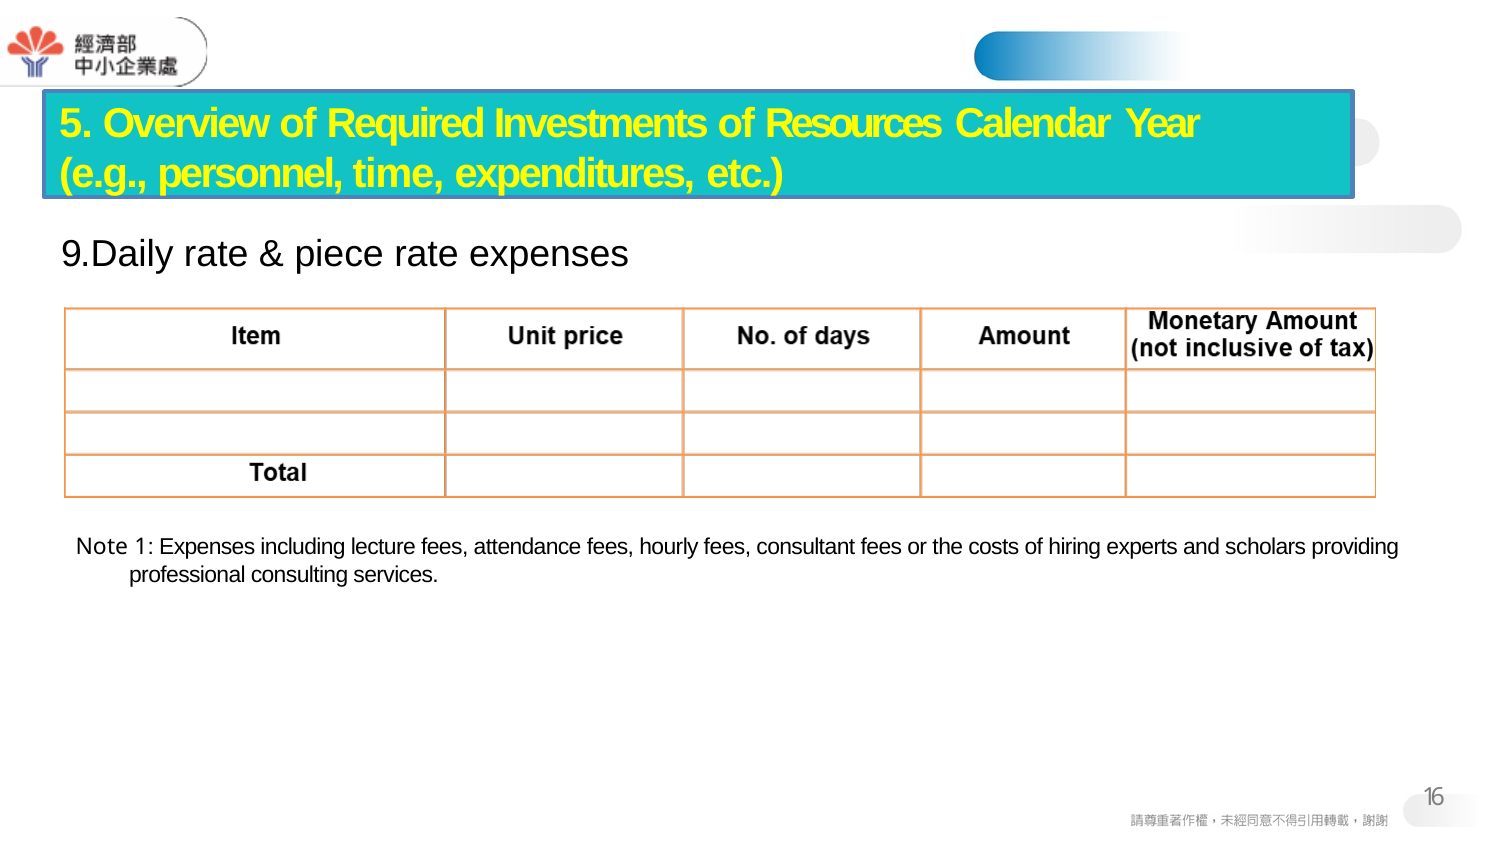

5. Overview of Required Investments of Resources Calendar Year
(e.g., personnel, time, expenditures, etc.)
9.Daily rate & piece rate expenses
Note 1: Expenses including lecture fees, attendance fees, hourly fees, consultant fees or the costs of hiring experts and scholars providing professional consulting services.